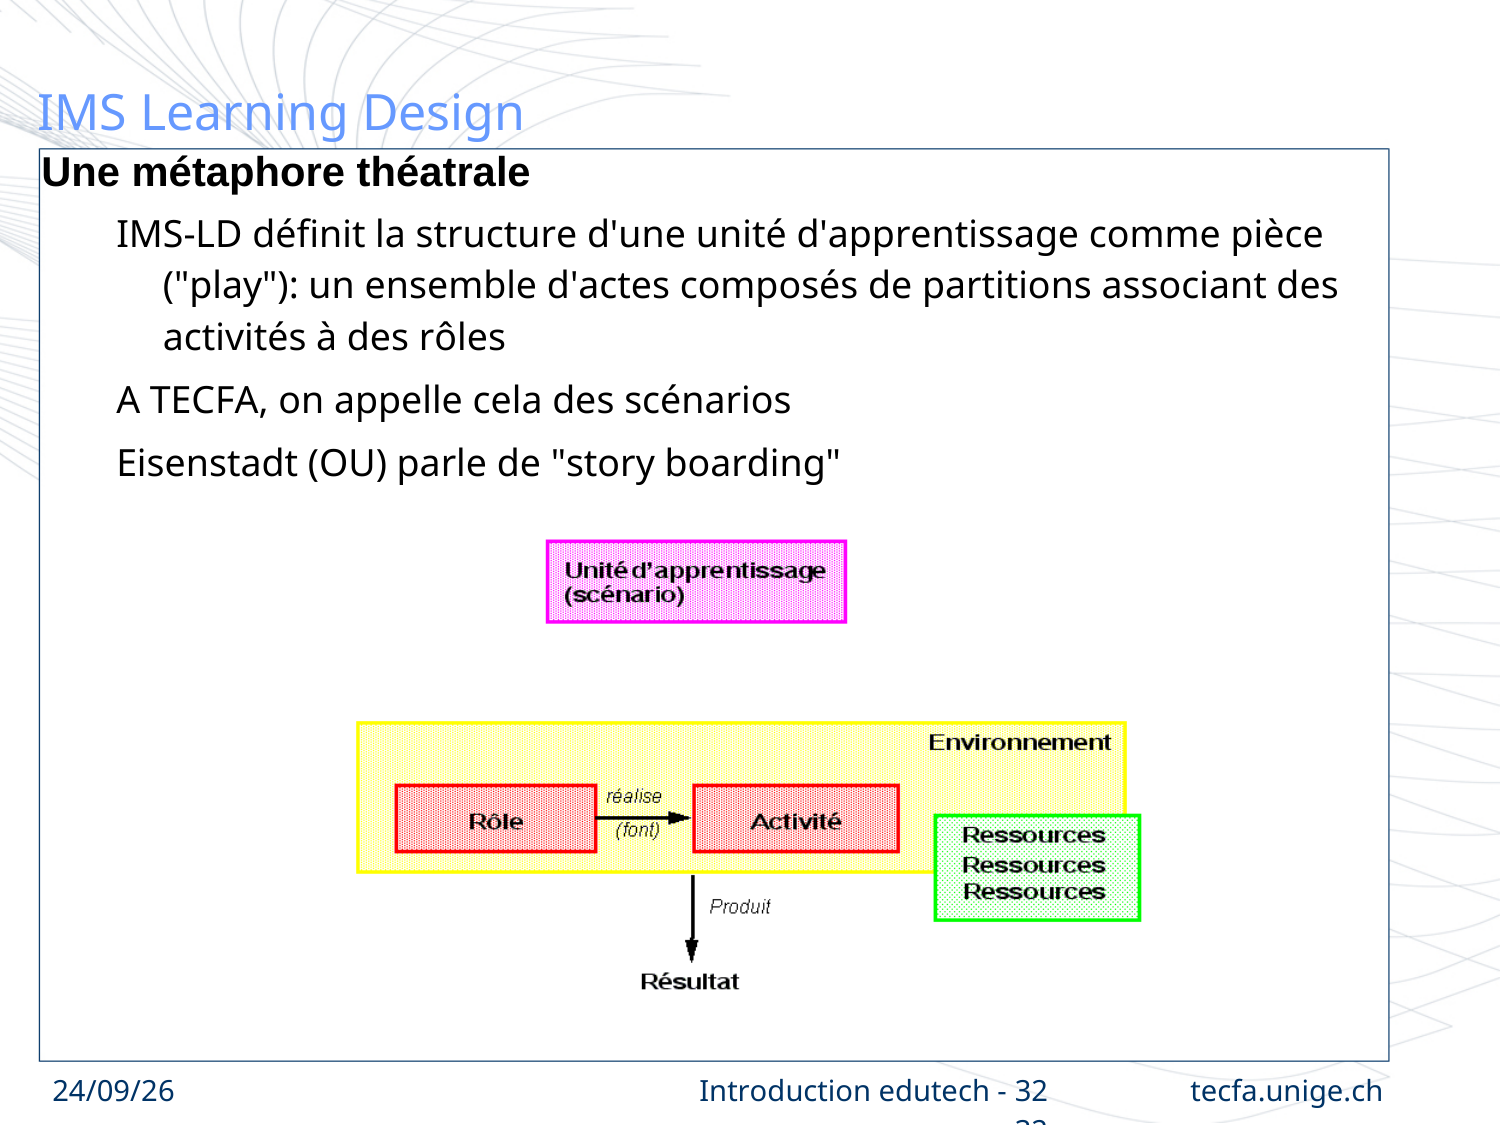

# IMS Learning Design
Une métaphore théatrale
IMS-LD définit la structure d'une unité d'apprentissage comme pièce ("play"): un ensemble d'actes composés de partitions associant des activités à des rôles
A TECFA, on appelle cela des scénarios
Eisenstadt (OU) parle de "story boarding"
32